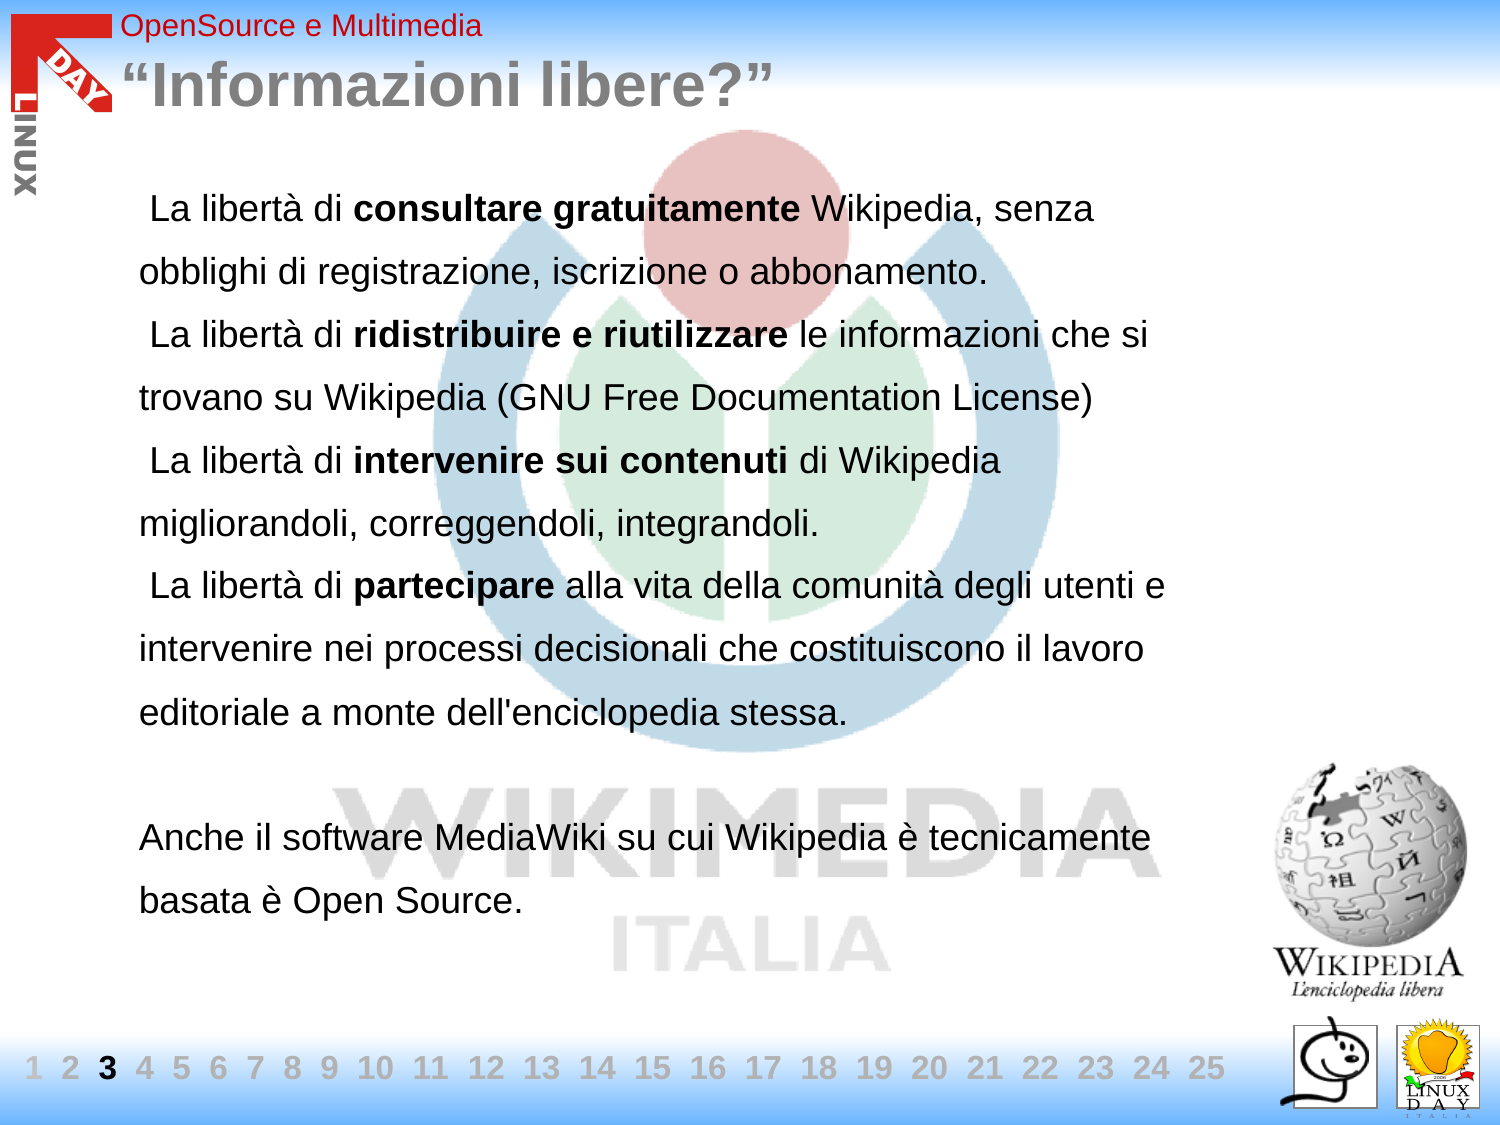

OpenSource e Multimedia
“Informazioni libere?”
 La libertà di consultare gratuitamente Wikipedia, senza obblighi di registrazione, iscrizione o abbonamento.
 La libertà di ridistribuire e riutilizzare le informazioni che si trovano su Wikipedia (GNU Free Documentation License)
 La libertà di intervenire sui contenuti di Wikipedia migliorandoli, correggendoli, integrandoli.
 La libertà di partecipare alla vita della comunità degli utenti e intervenire nei processi decisionali che costituiscono il lavoro editoriale a monte dell'enciclopedia stessa.
Anche il software MediaWiki su cui Wikipedia è tecnicamente basata è Open Source.
1 2 3 4 5 6 7 8 9 10 11 12 13 14 15 16 17 18 19 20 21 22 23 24 25